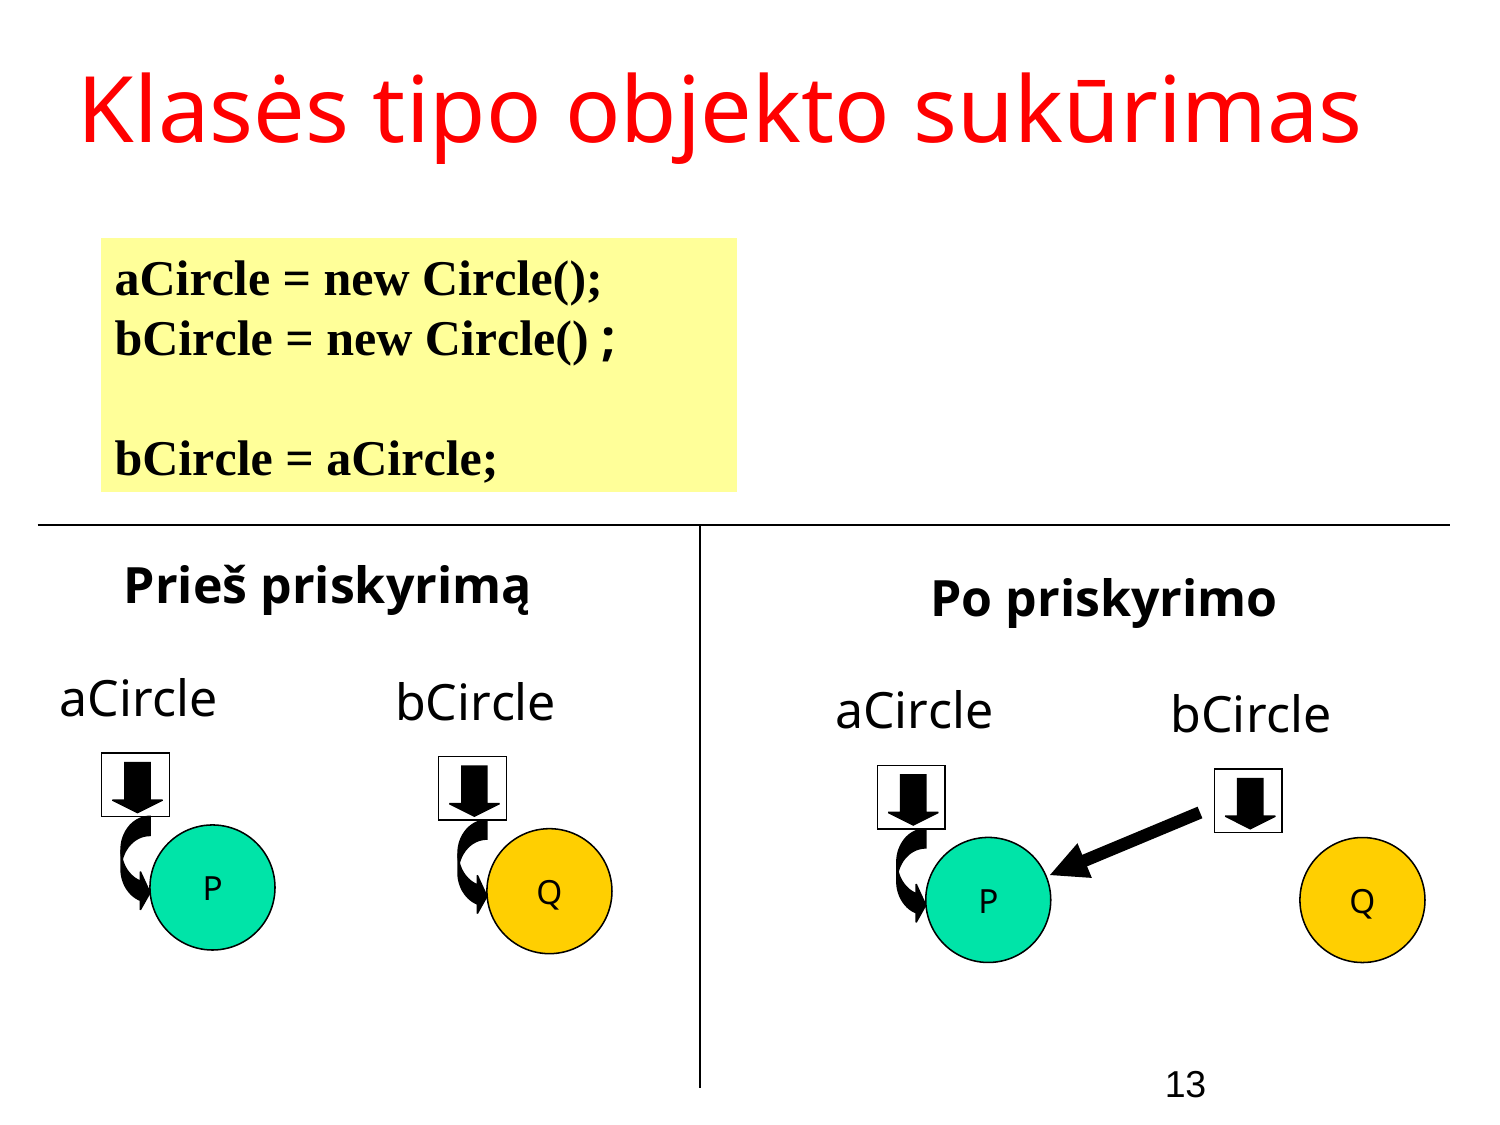

# Klasės tipo objekto sukūrimas
aCircle = new Circle();
bCircle = new Circle() ;
bCircle = aCircle;
Prieš priskyrimą
Po priskyrimo
aCircle
P
bCircle
aCircle
P
bCircle
Q
Q
13